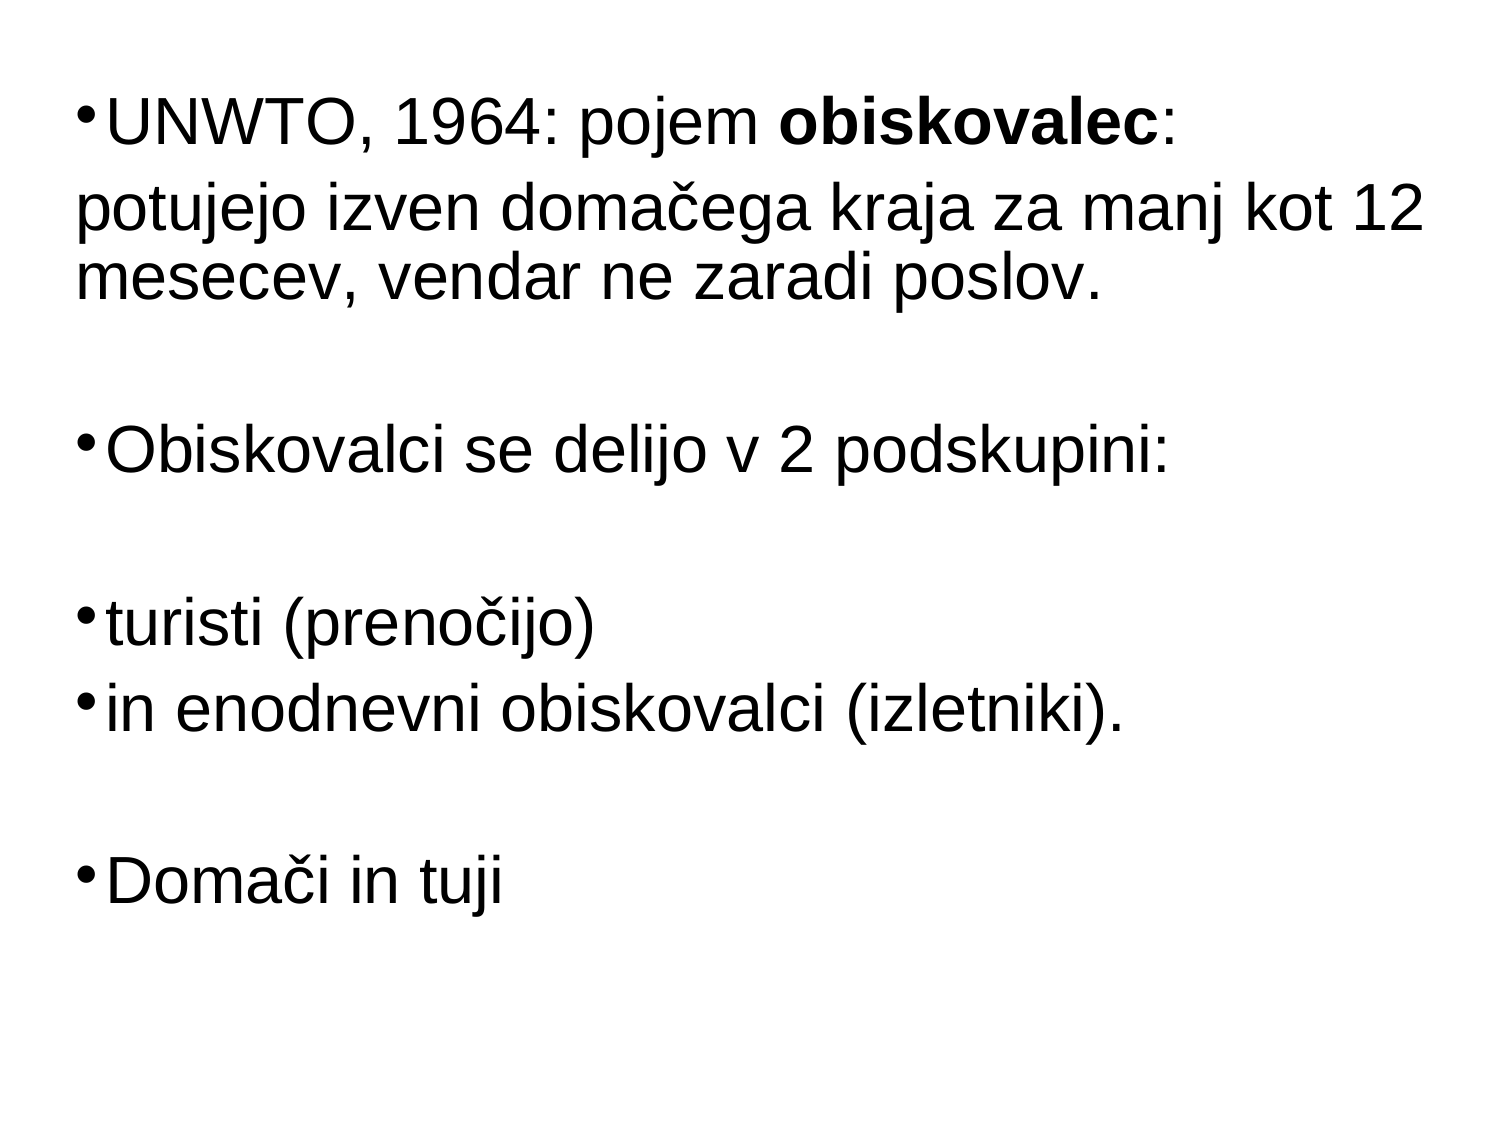

# UNWTO, 1964: pojem obiskovalec:
potujejo izven domačega kraja za manj kot 12 mesecev, vendar ne zaradi poslov.
Obiskovalci se delijo v 2 podskupini:
turisti (prenočijo)
in enodnevni obiskovalci (izletniki).
Domači in tuji